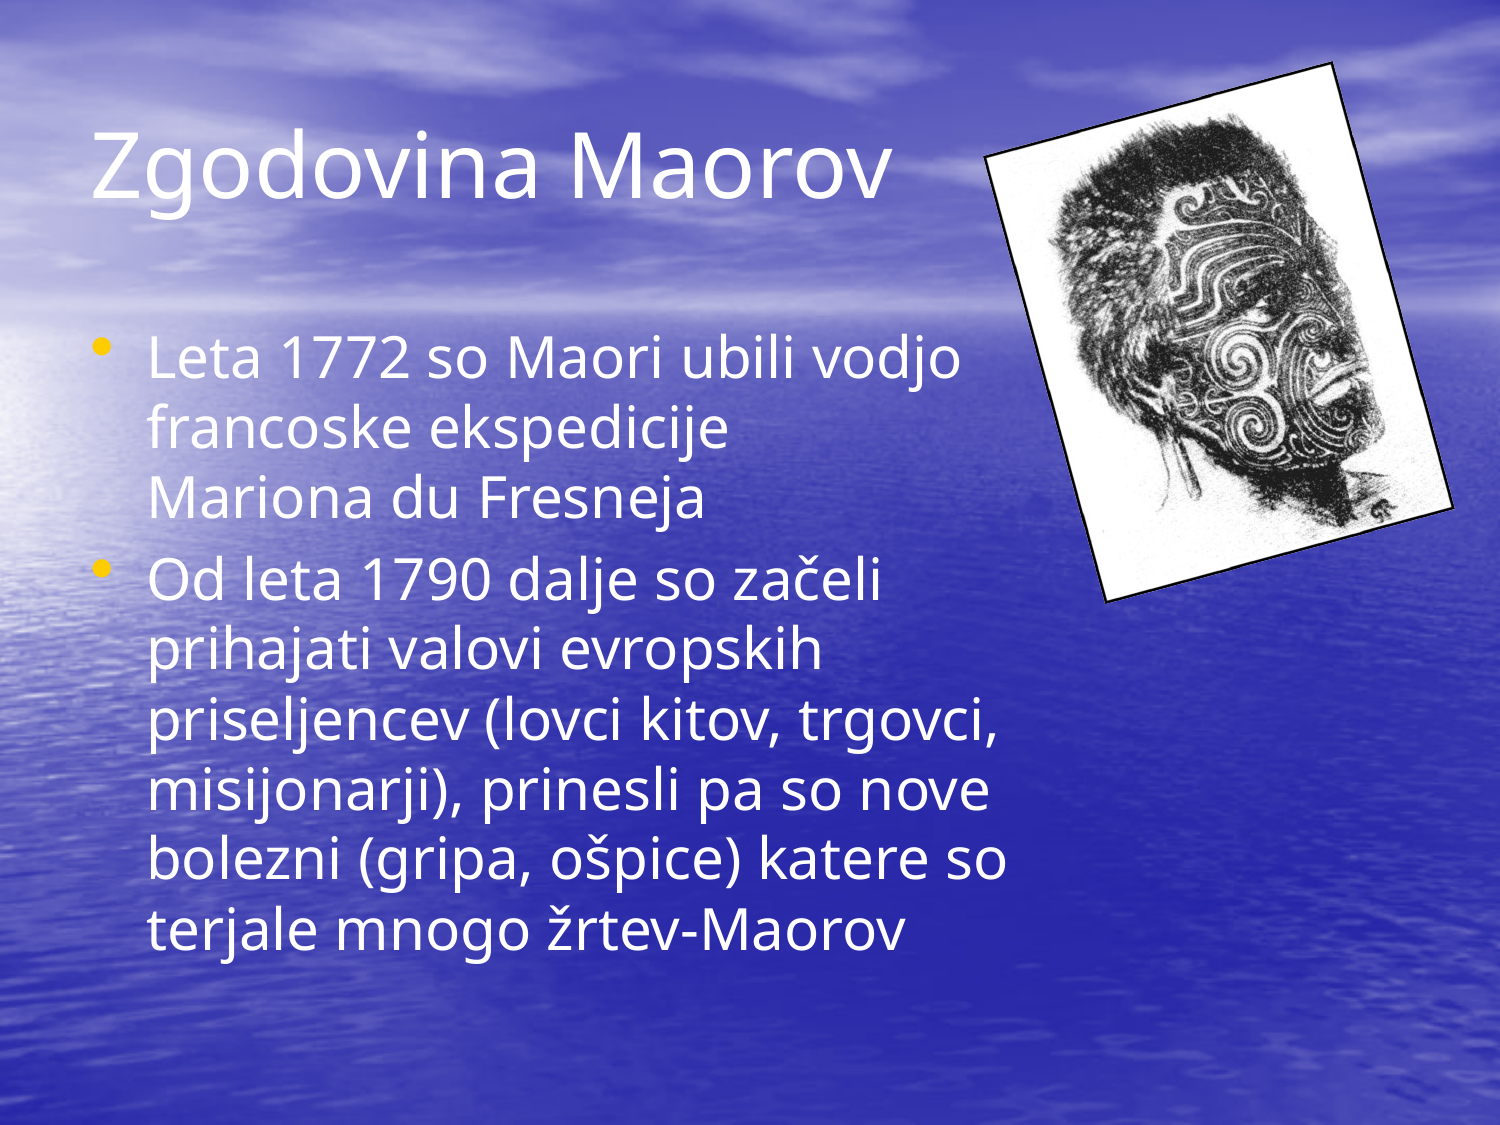

# Zgodovina Maorov
Leta 1772 so Maori ubili vodjo francoske ekspedicije Mariona du Fresneja
Od leta 1790 dalje so začeli prihajati valovi evropskih priseljencev (lovci kitov, trgovci, misijonarji), prinesli pa so nove bolezni (gripa, ošpice) katere so terjale mnogo žrtev-Maorov